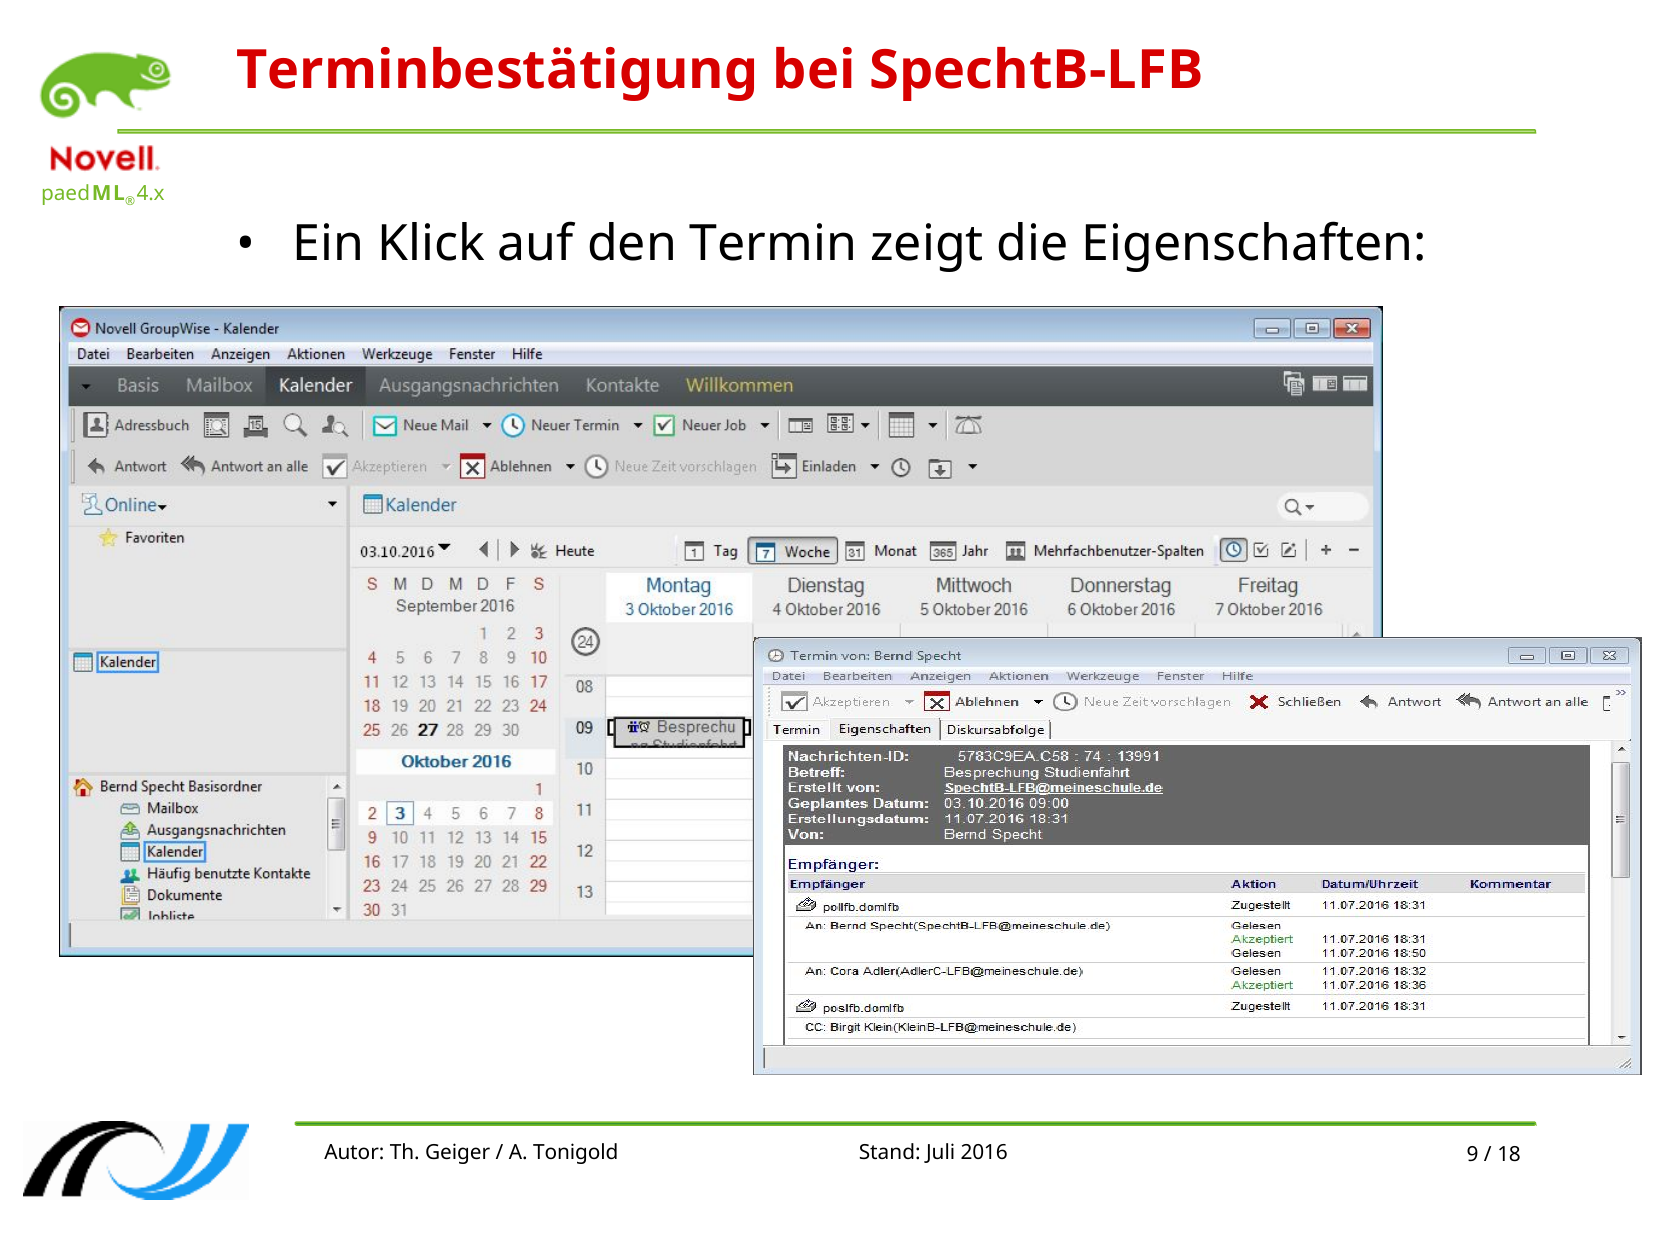

# Terminbestätigung bei SpechtB-LFB
Ein Klick auf den Termin zeigt die Eigenschaften:
Autor: Th. Geiger / A. Tonigold
Juli 2016
9